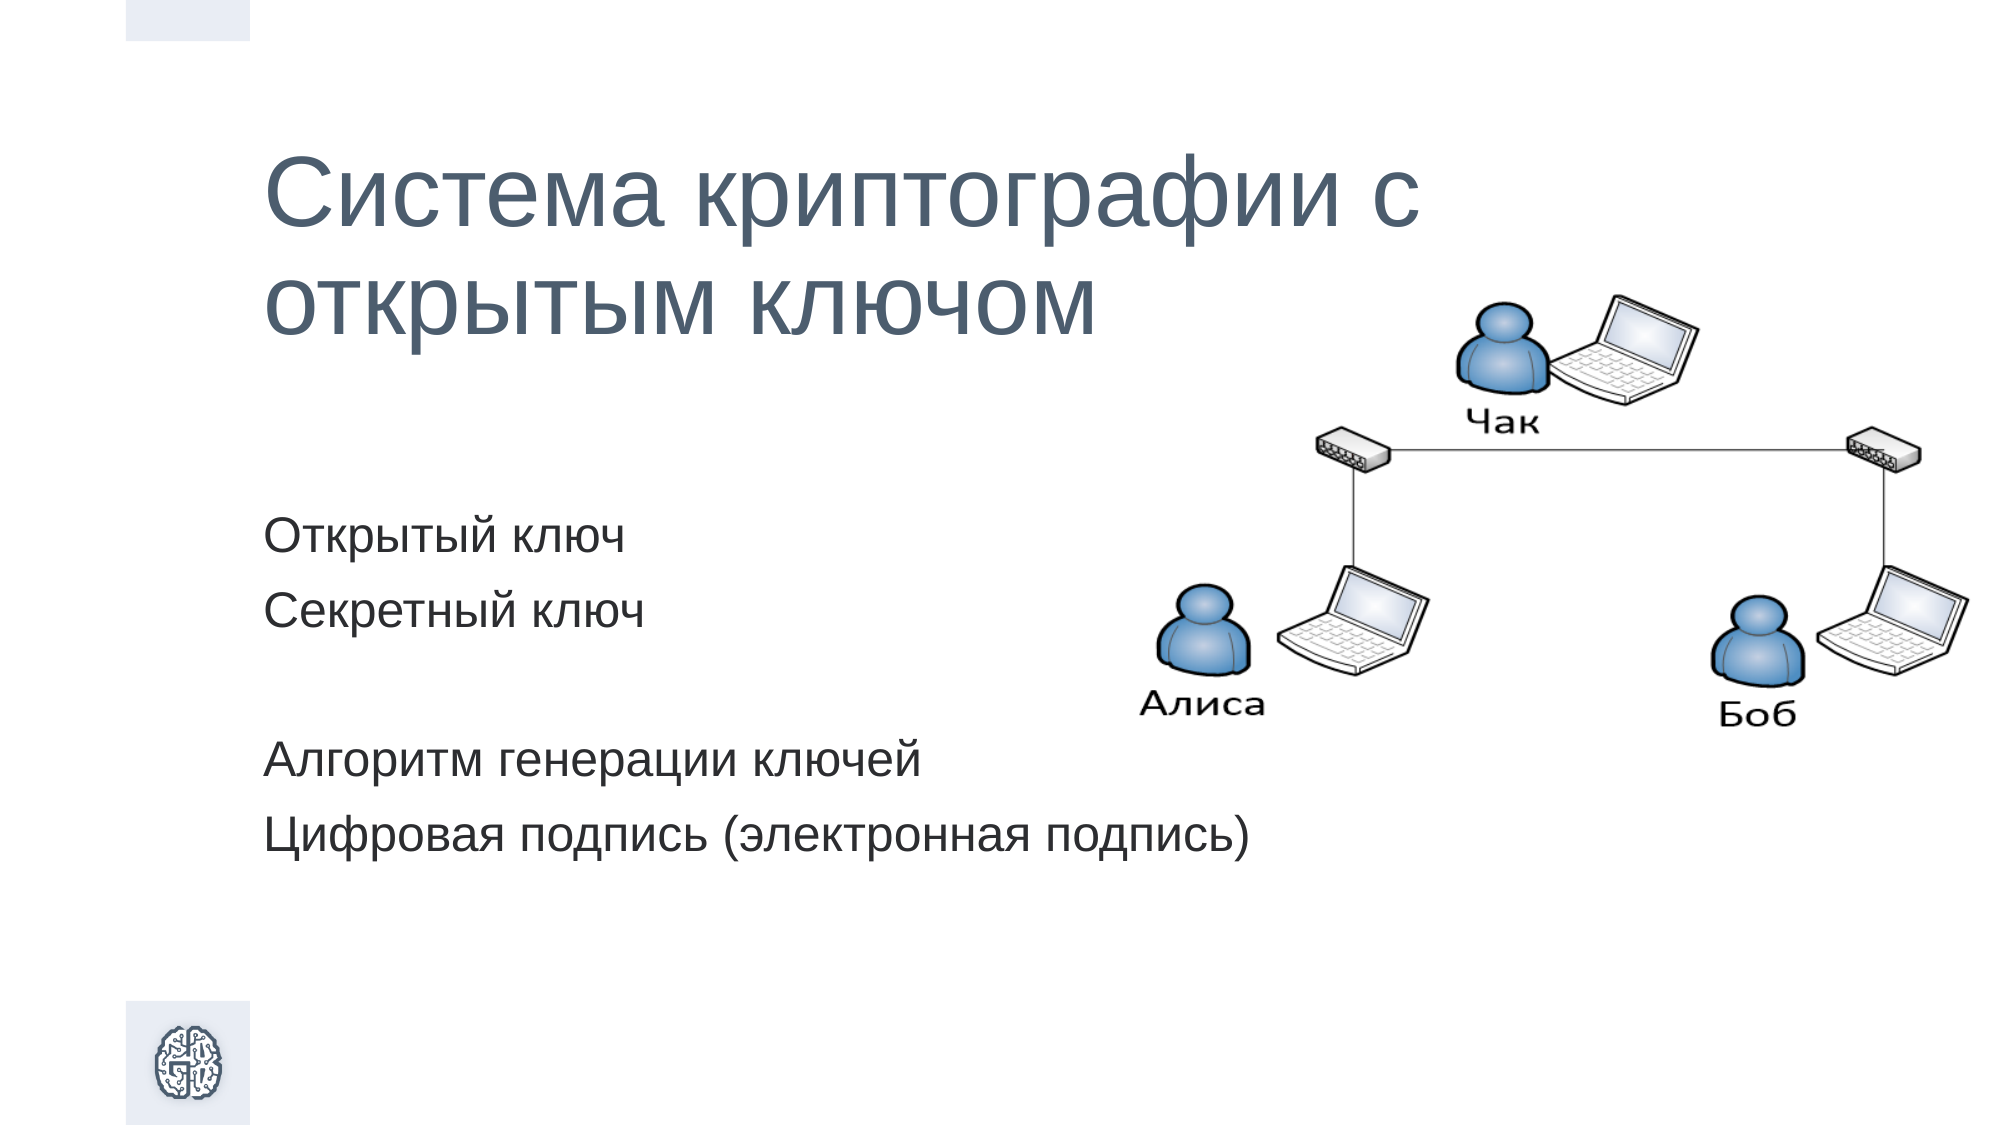

# Система криптографии с открытым ключом
Открытый ключ
Секретный ключ
Алгоритм генерации ключей
Цифровая подпись (электронная подпись)